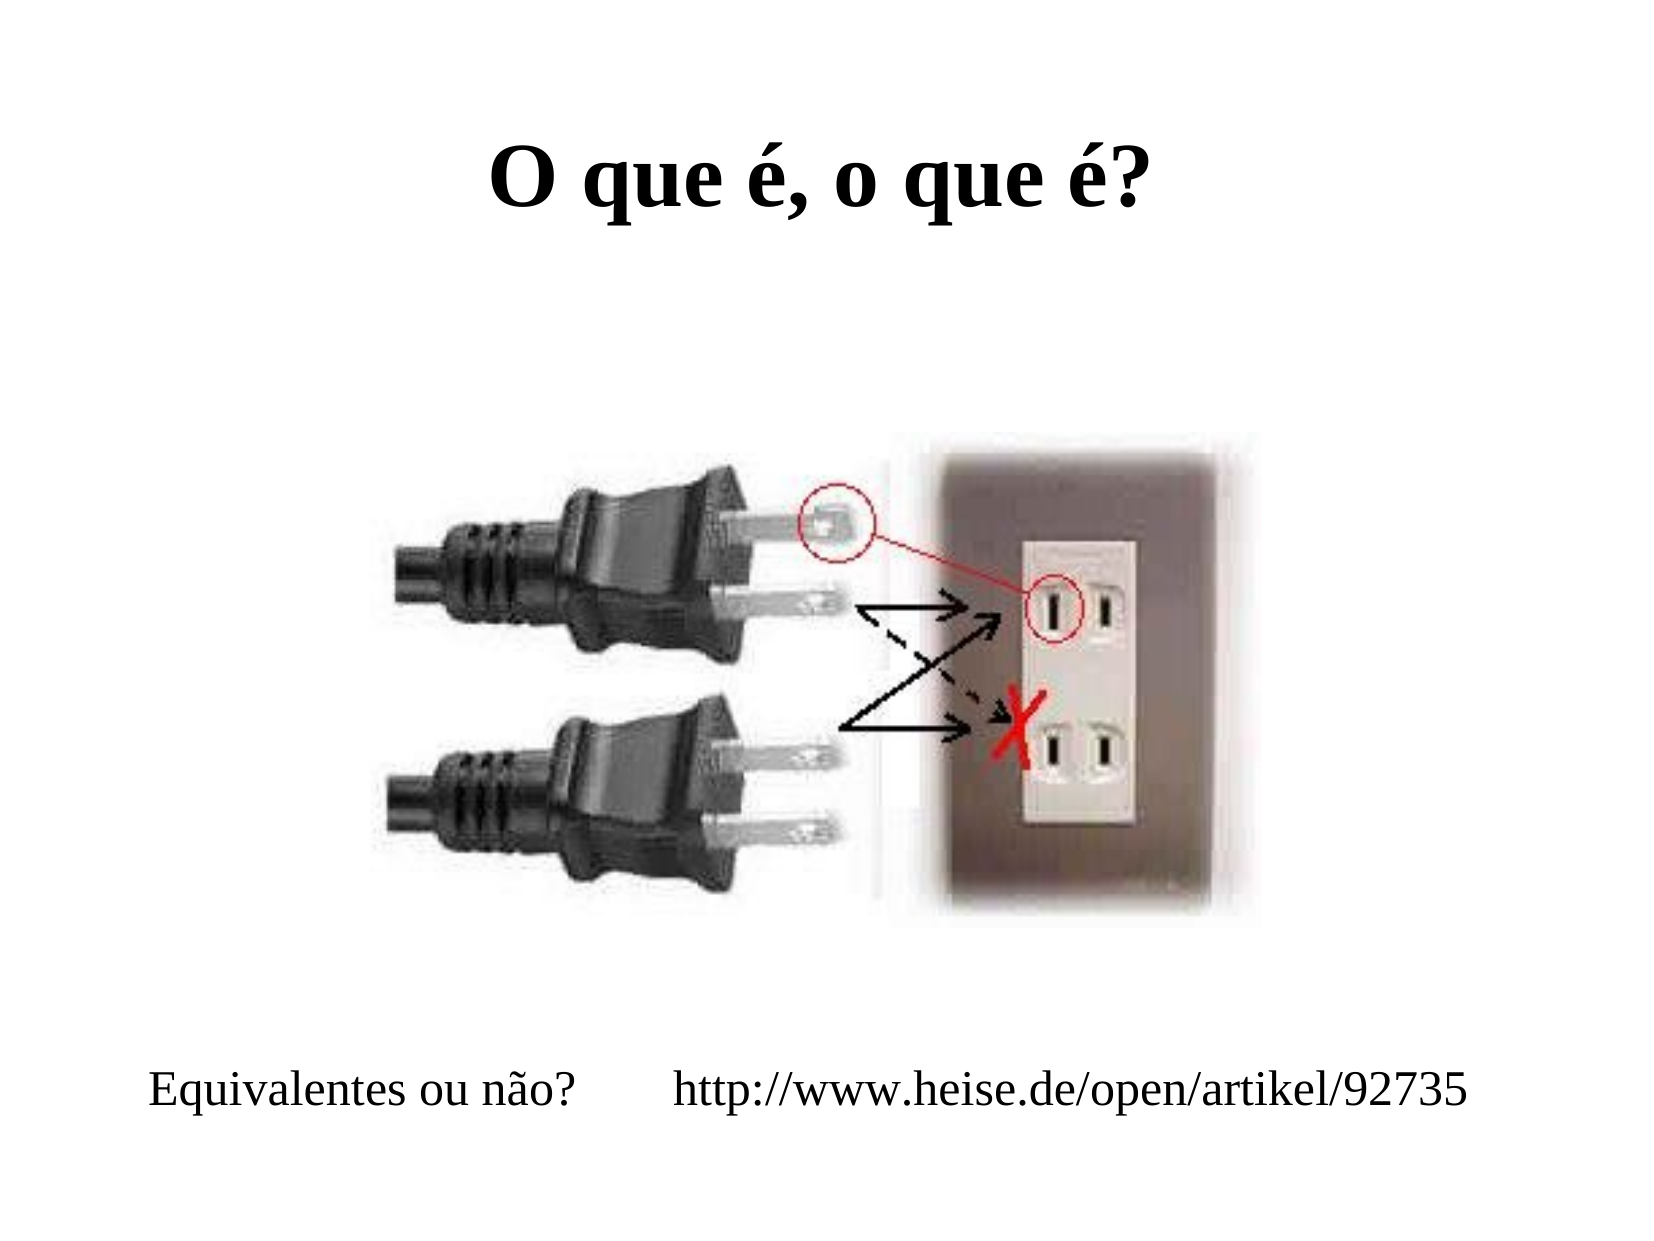

# O que é, o que é?
Equivalentes ou não? 		http://www.heise.de/open/artikel/92735